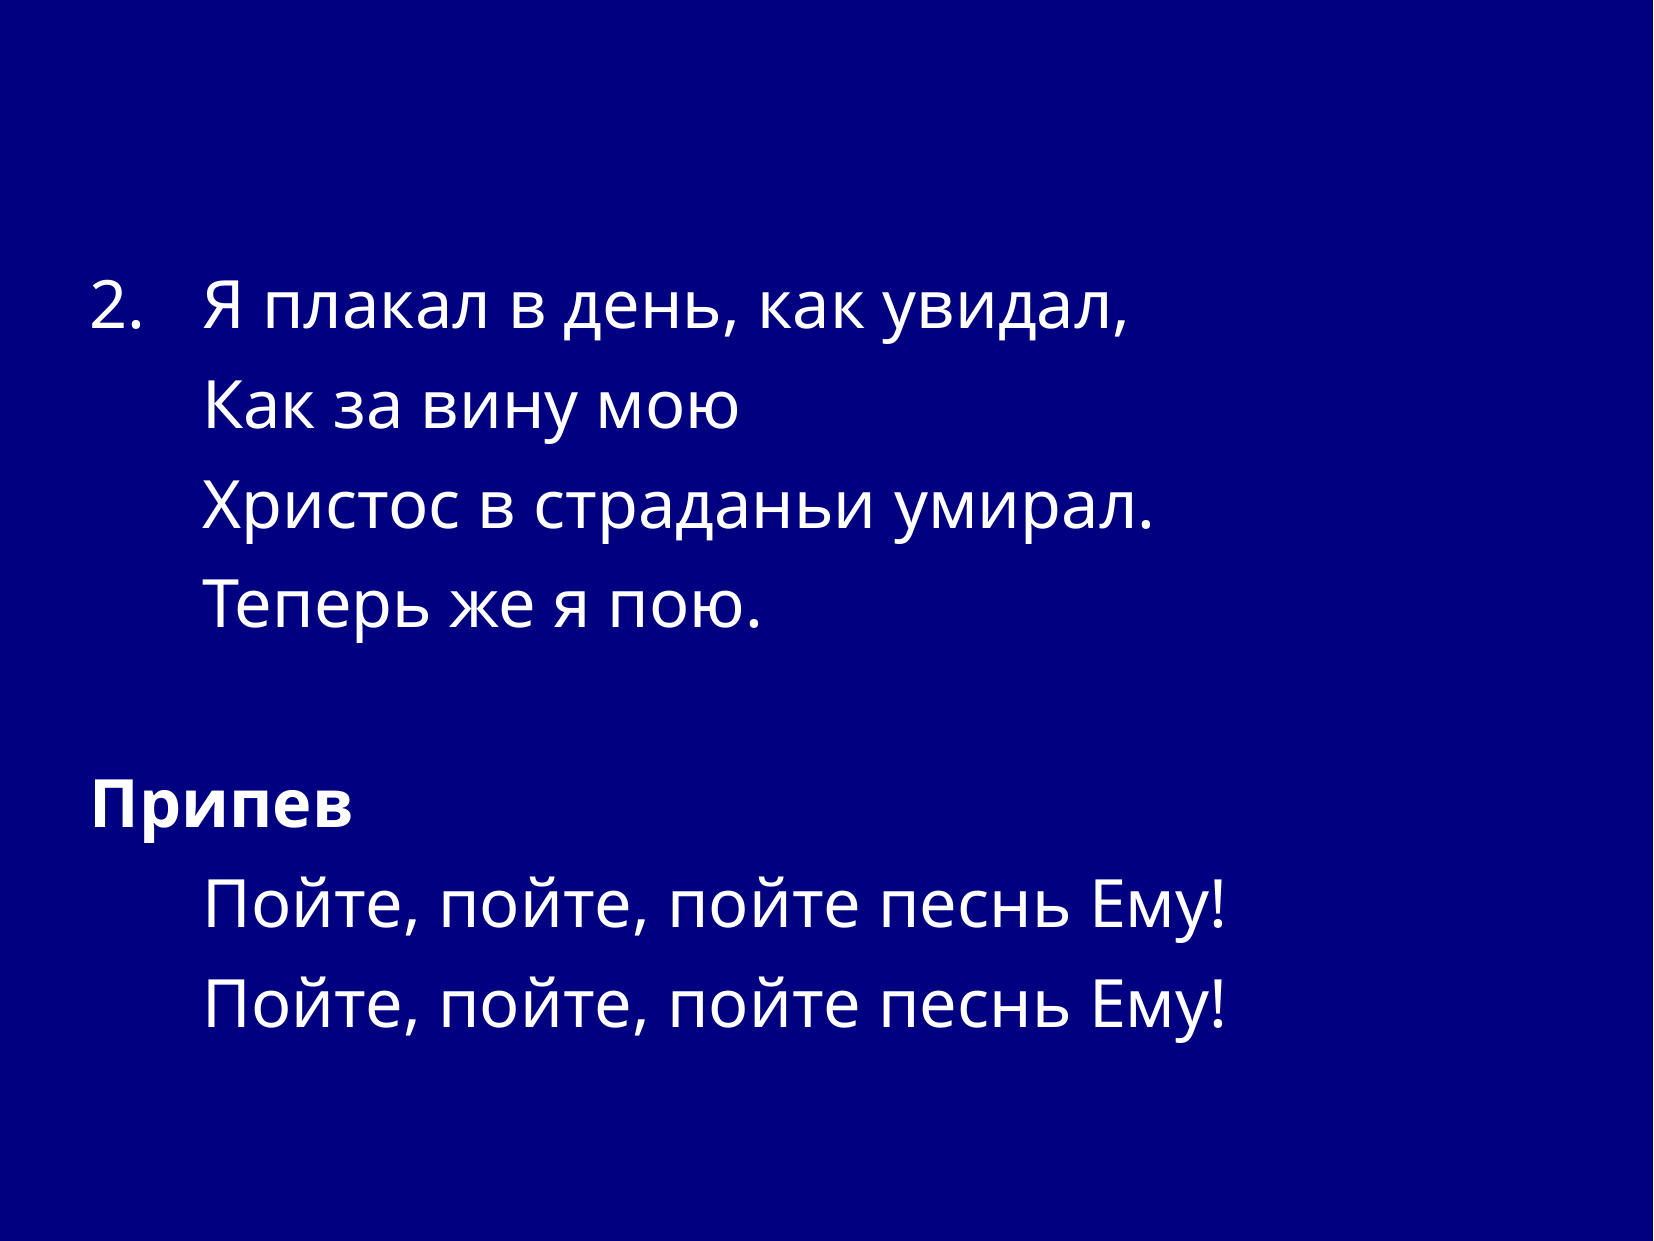

2.	Я плакал в день, как увидал,
	Как за вину мою
	Христос в страданьи умирал.
	Теперь же я пою.
Припев
	Пойте, пойте, пойте песнь Ему!
	Пойте, пойте, пойте песнь Ему!